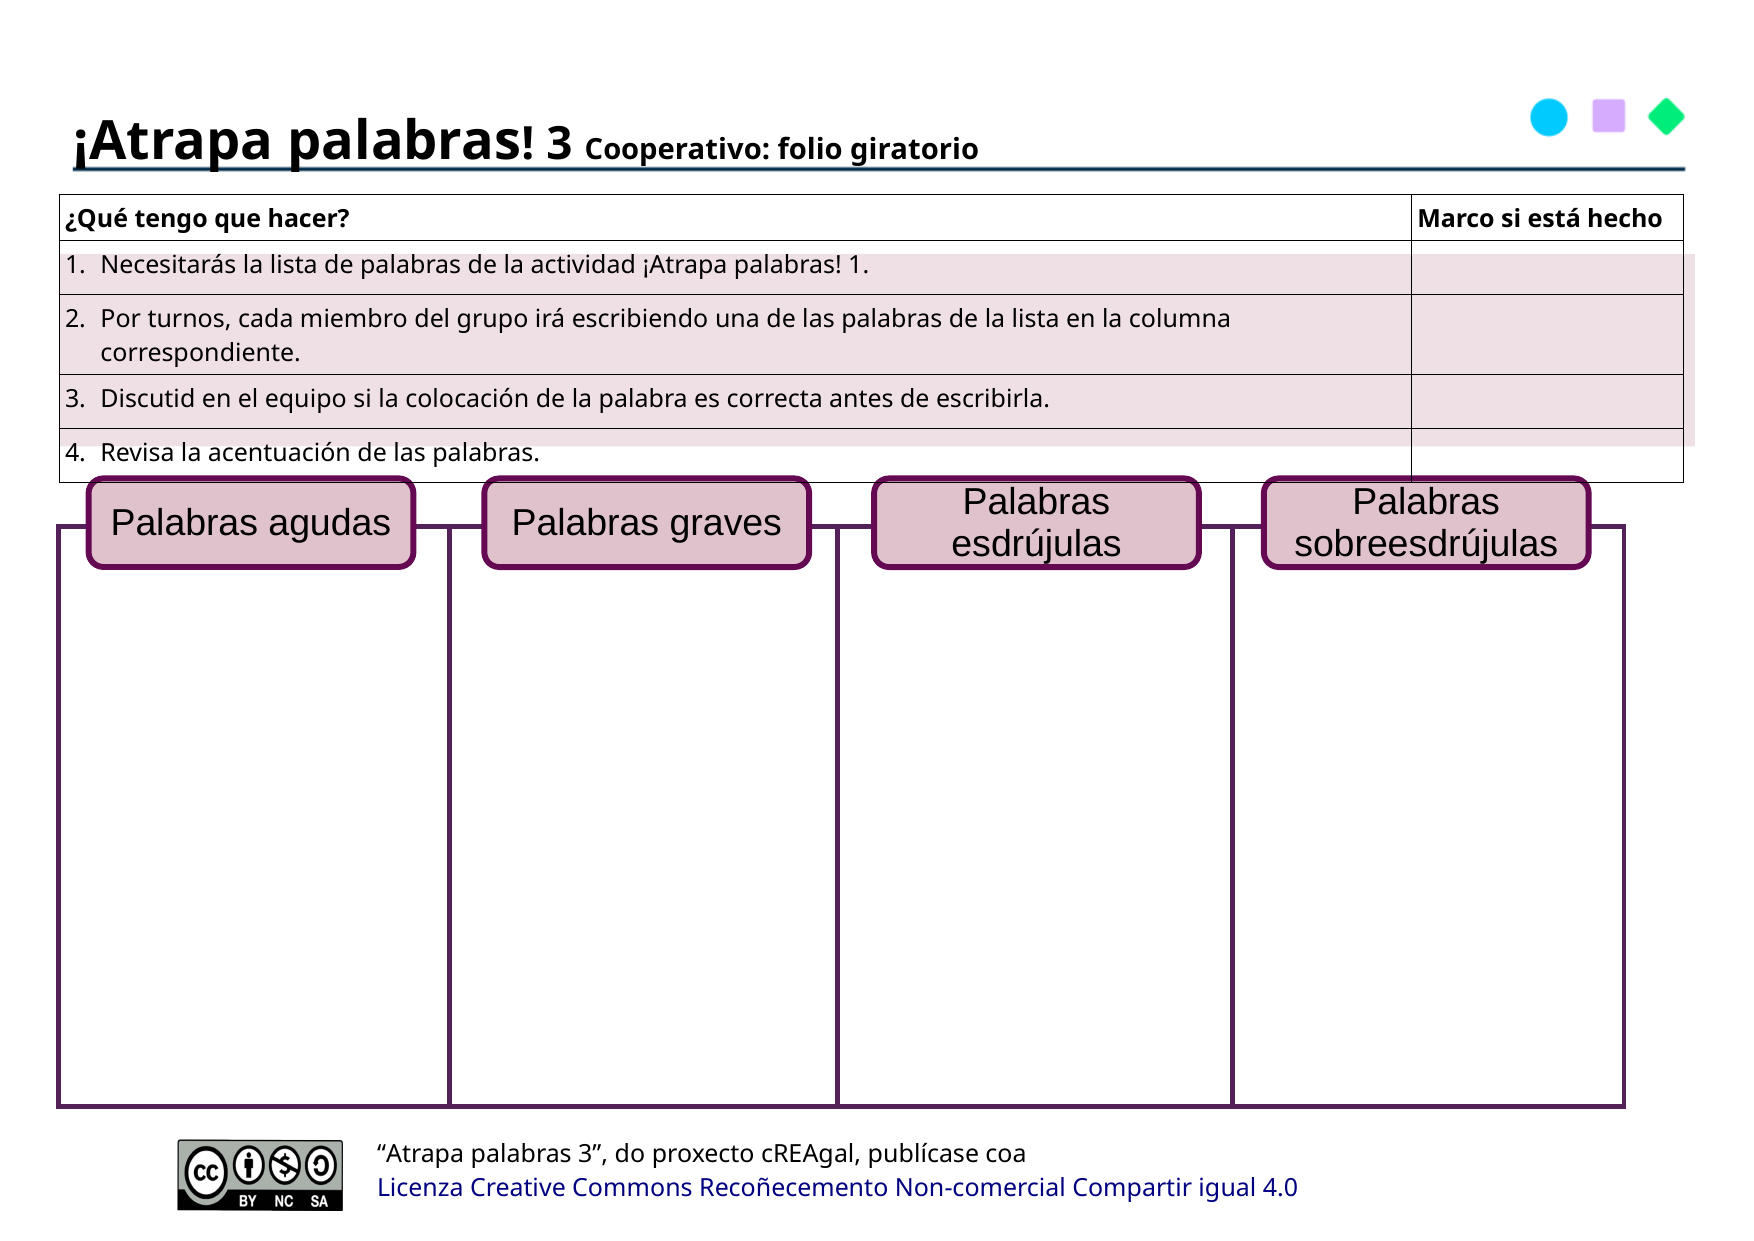

¡Atrapa palabras! 3 Cooperativo: folio giratorio
| ¿Qué tengo que hacer? | Marco si está hecho |
| --- | --- |
| Necesitarás la lista de palabras de la actividad ¡Atrapa palabras! 1. | |
| Por turnos, cada miembro del grupo irá escribiendo una de las palabras de la lista en la columna correspondiente. | |
| Discutid en el equipo si la colocación de la palabra es correcta antes de escribirla. | |
| Revisa la acentuación de las palabras. | |
Palabras agudas
Palabras graves
Palabras esdrújulas
Palabras sobreesdrújulas
| | | | |
| --- | --- | --- | --- |
“Atrapa palabras 3”, do proxecto cREAgal, publícase coa Licenza Creative Commons Recoñecemento Non-comercial Compartir igual 4.0